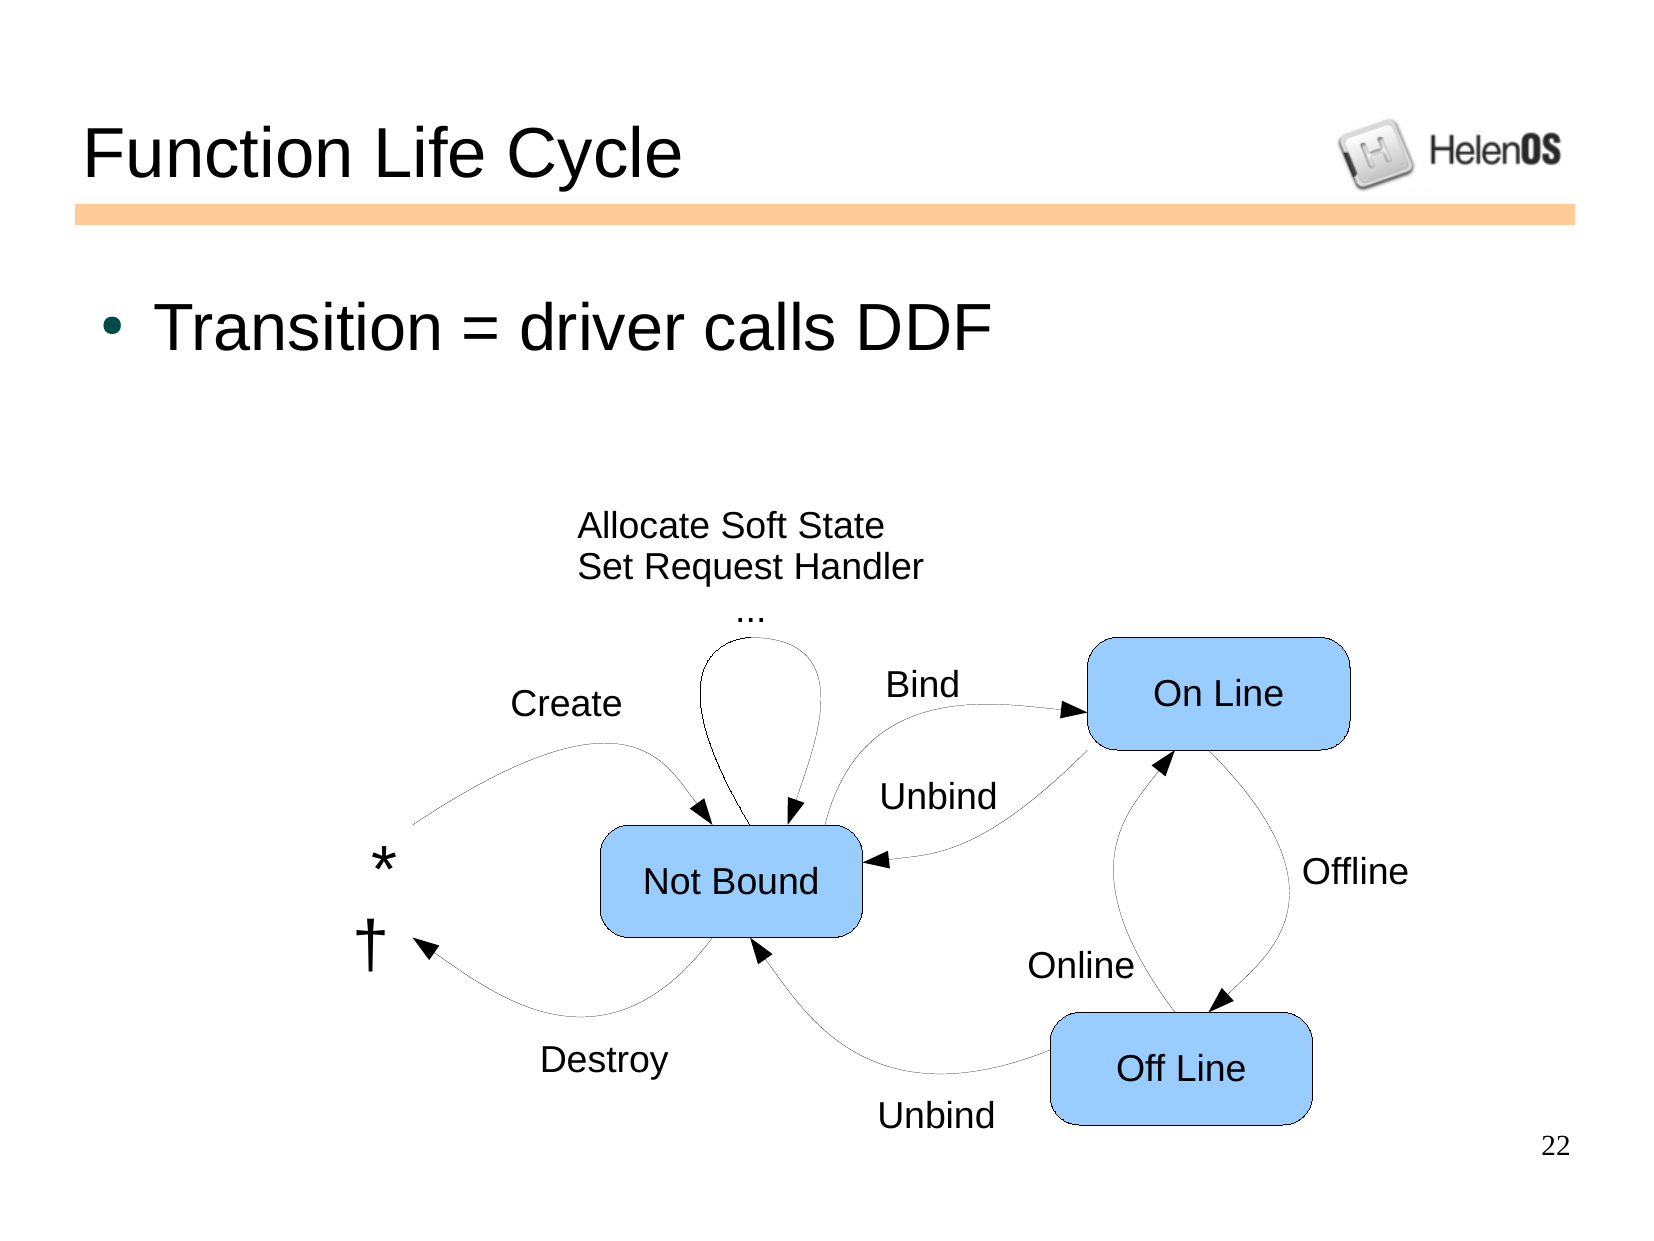

# Function Life Cycle
Transition = driver calls DDF
Allocate Soft State
Set Request Handler
...
On Line
Bind
Create
Unbind
*
Not Bound
Offline
†
Online
Off Line
Destroy
Unbind
22